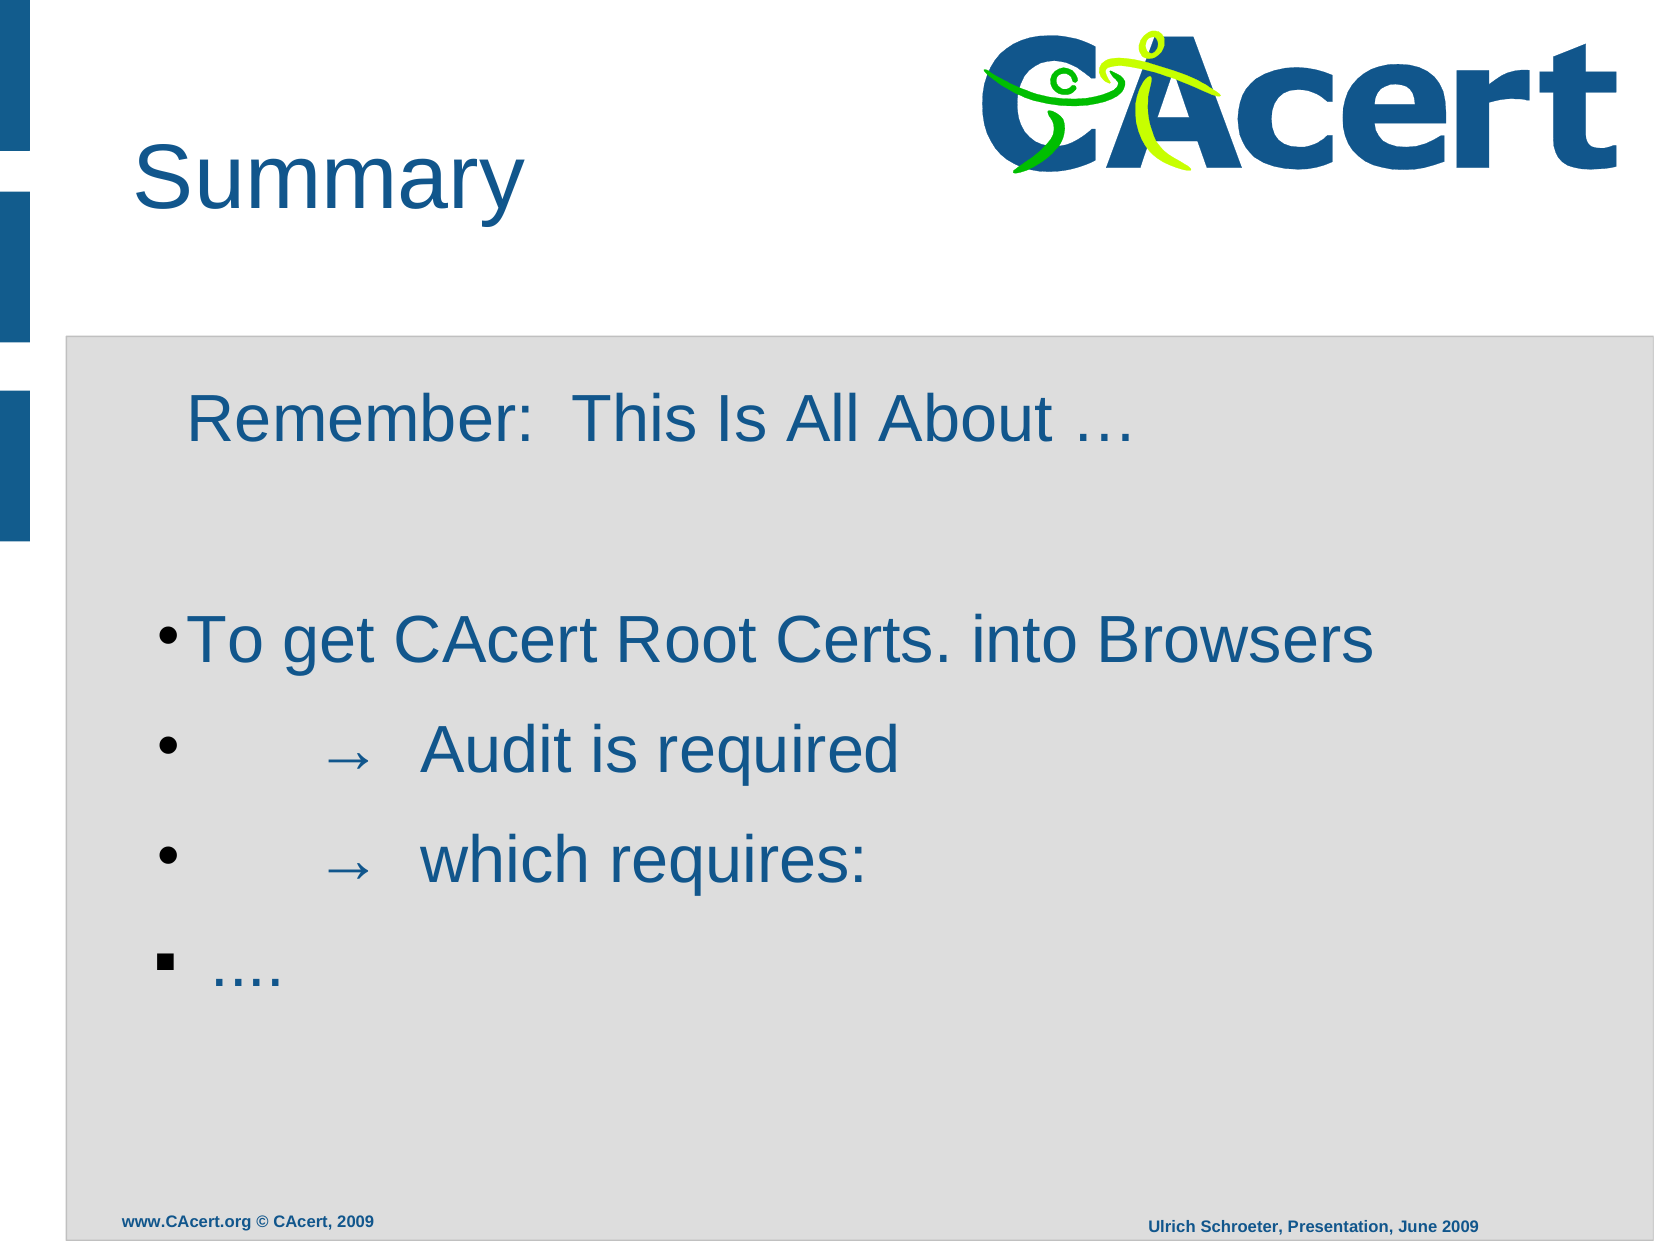

Summary
Remember: This Is All About …
To get CAcert Root Certs. into Browsers
 → Audit is required
 → which requires:
 ....